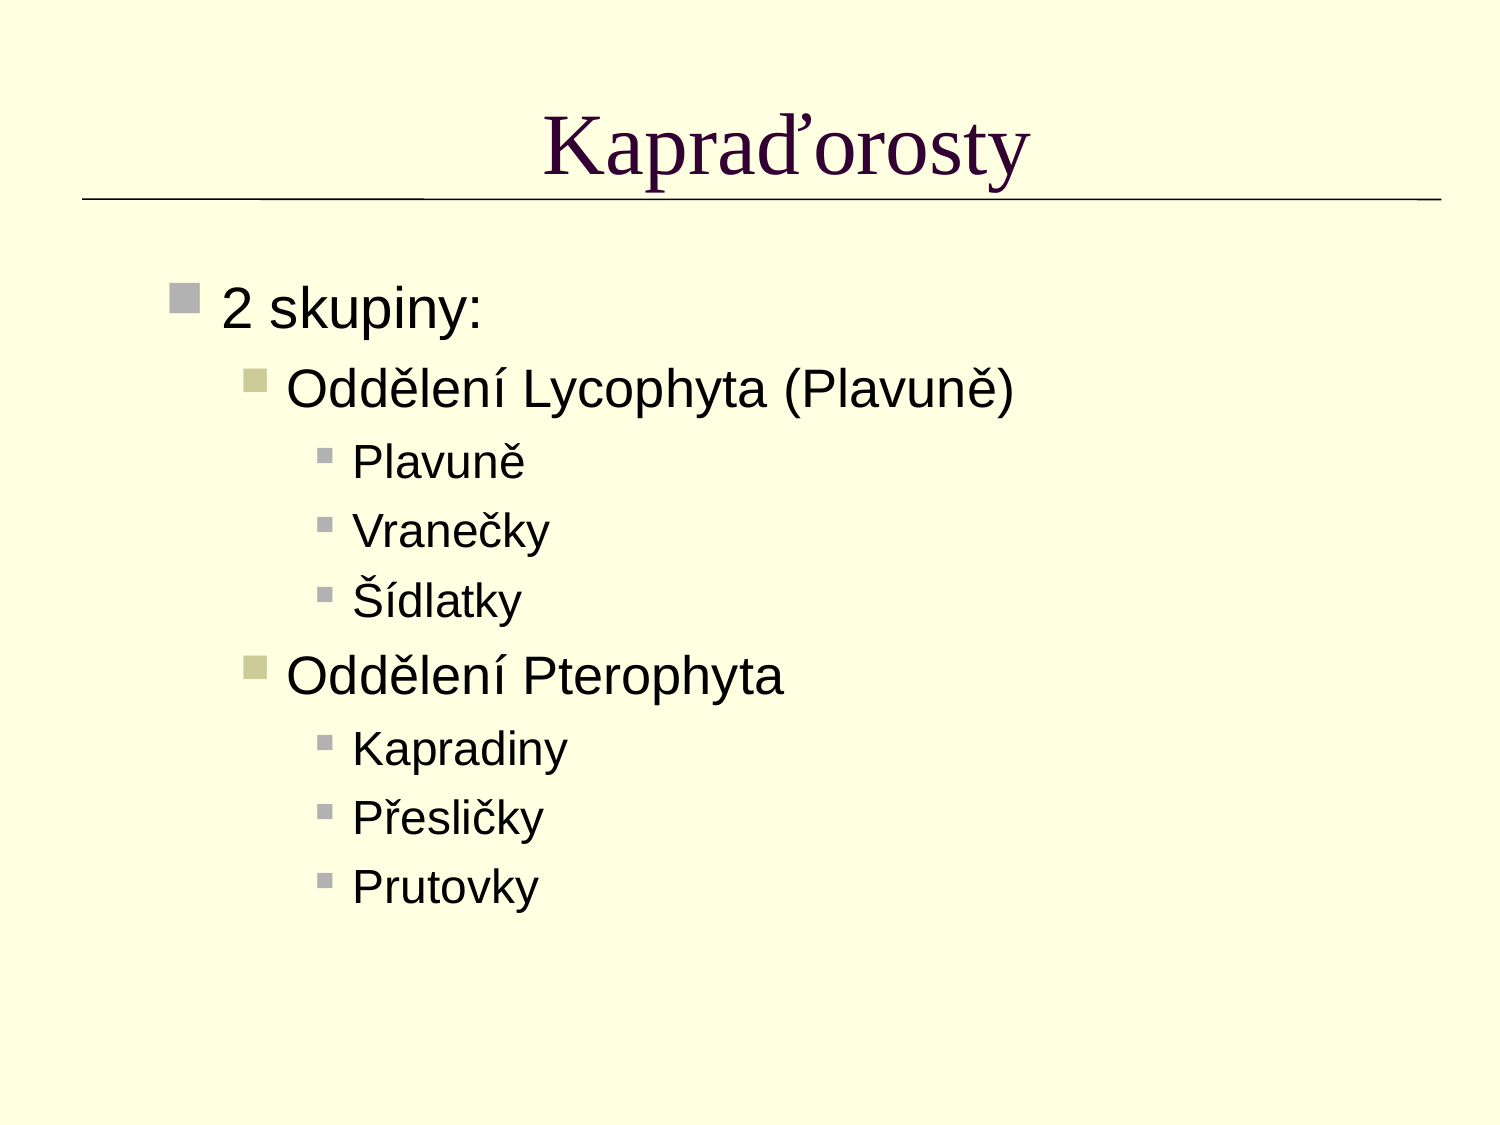

# Kapraďorosty
2 skupiny:
Oddělení Lycophyta (Plavuně)
Plavuně
Vranečky
Šídlatky
Oddělení Pterophyta
Kapradiny
Přesličky
Prutovky